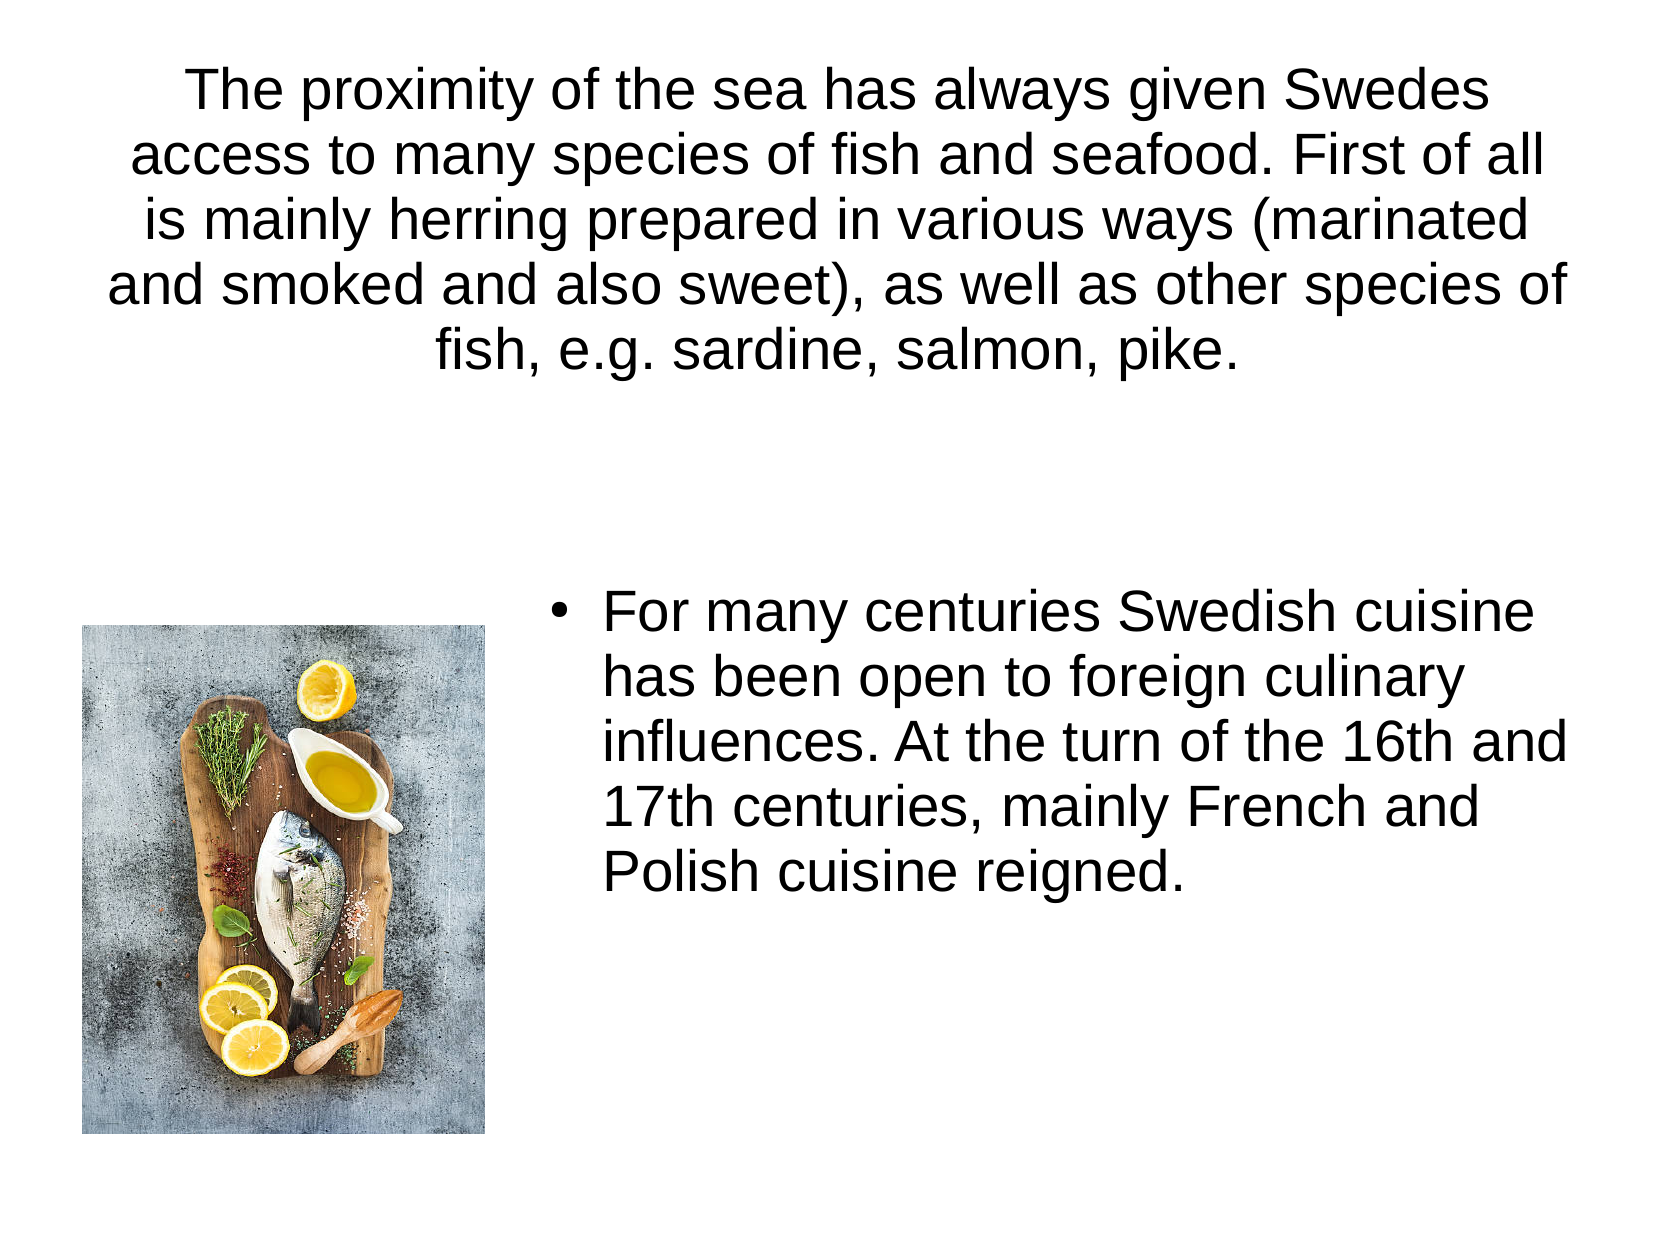

# The proximity of the sea has always given Swedes access to many species of fish and seafood. First of all is mainly herring prepared in various ways (marinated and smoked and also sweet), as well as other species of fish, e.g. sardine, salmon, pike.
For many centuries Swedish cuisine has been open to foreign culinary influences. At the turn of the 16th and 17th centuries, mainly French and Polish cuisine reigned.